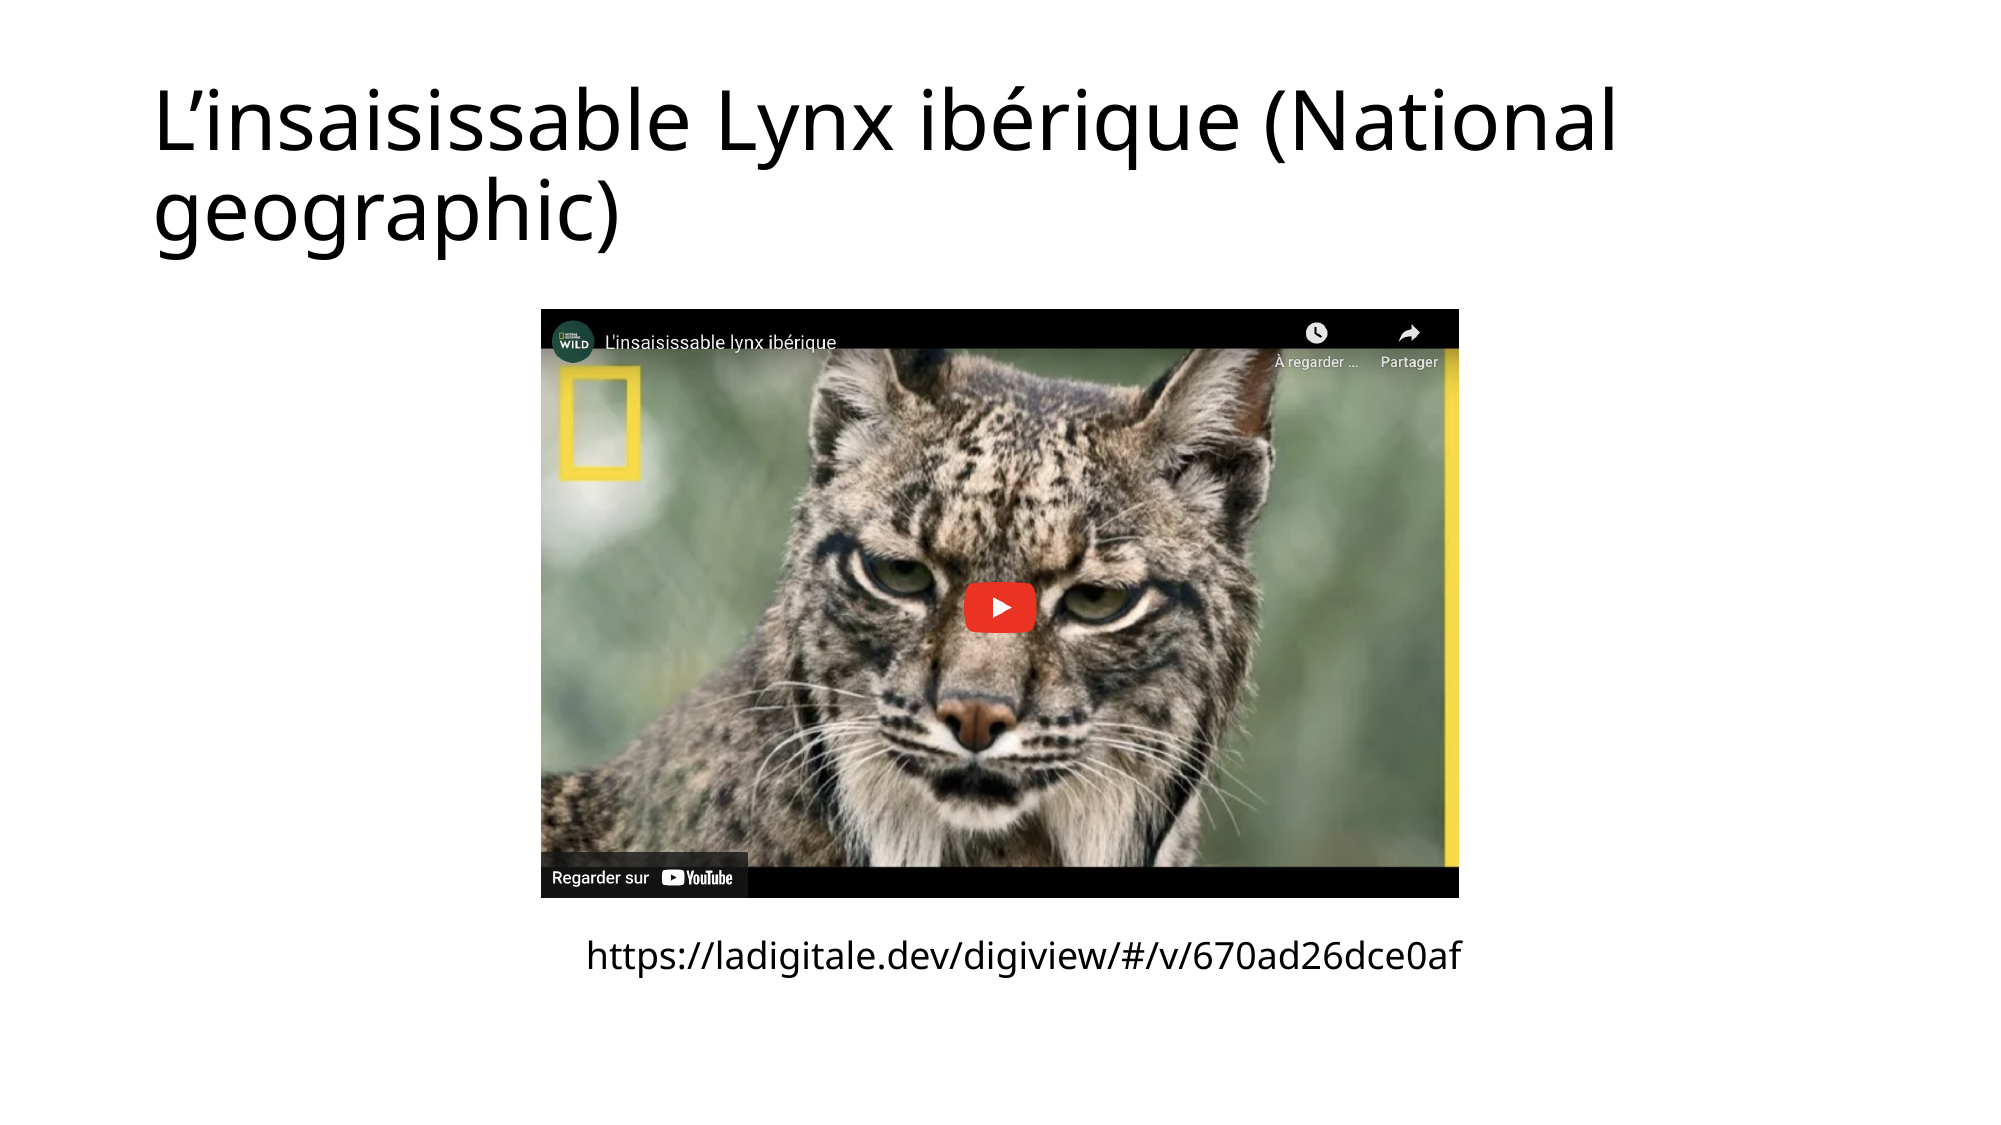

# L’insaisissable Lynx ibérique (National geographic)
https://ladigitale.dev/digiview/#/v/670ad26dce0af